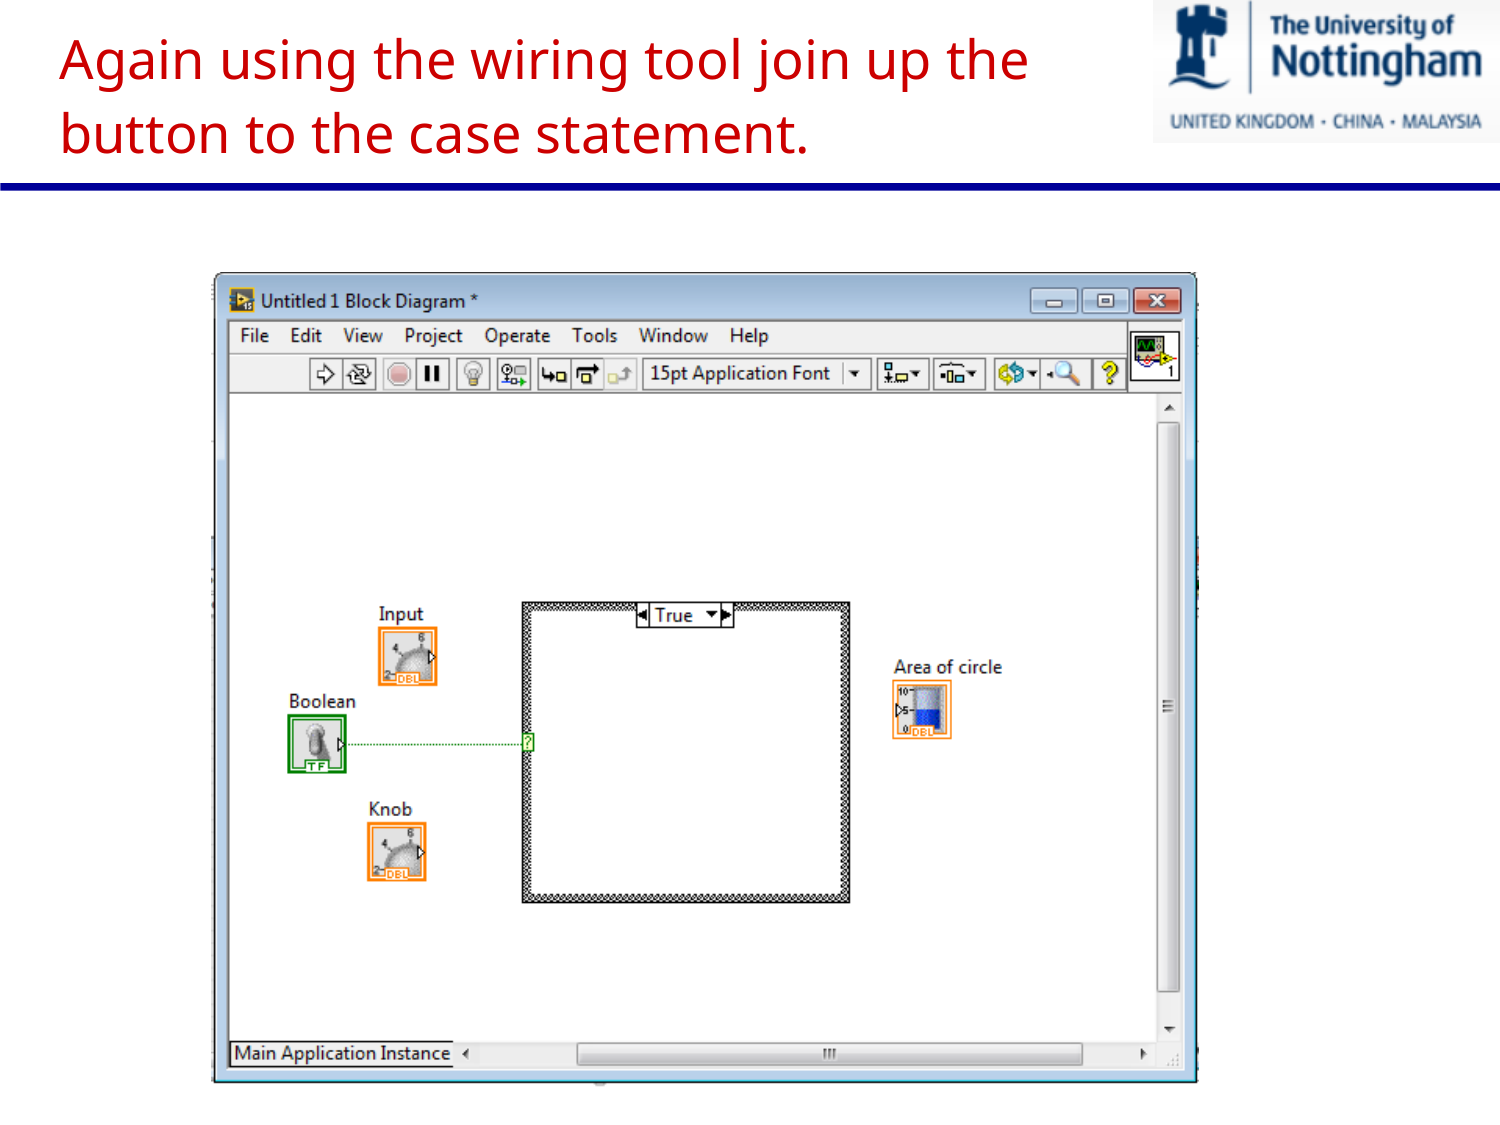

# Again using the wiring tool join up the button to the case statement.